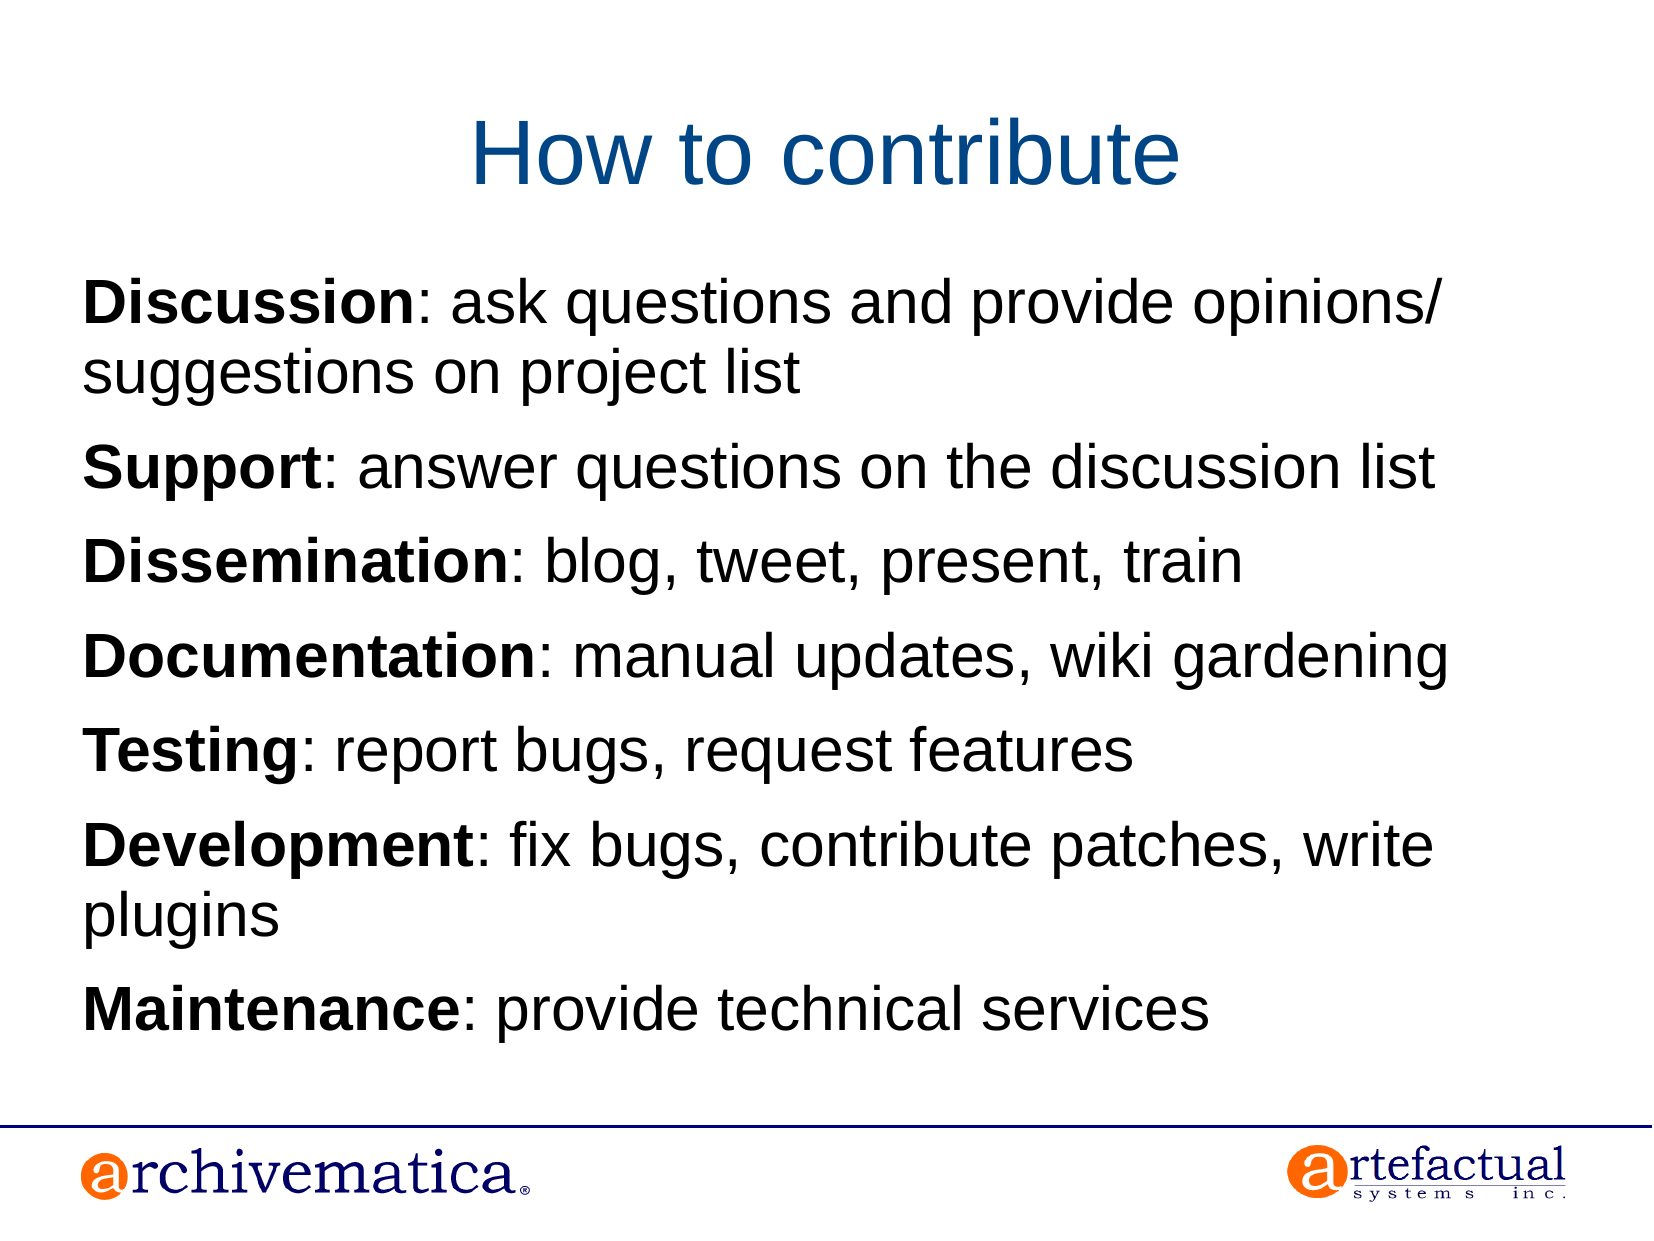

# How to contribute
Discussion: ask questions and provide opinions/ suggestions on project list
Support: answer questions on the discussion list
Dissemination: blog, tweet, present, train
Documentation: manual updates, wiki gardening
Testing: report bugs, request features
Development: fix bugs, contribute patches, write plugins
Maintenance: provide technical services